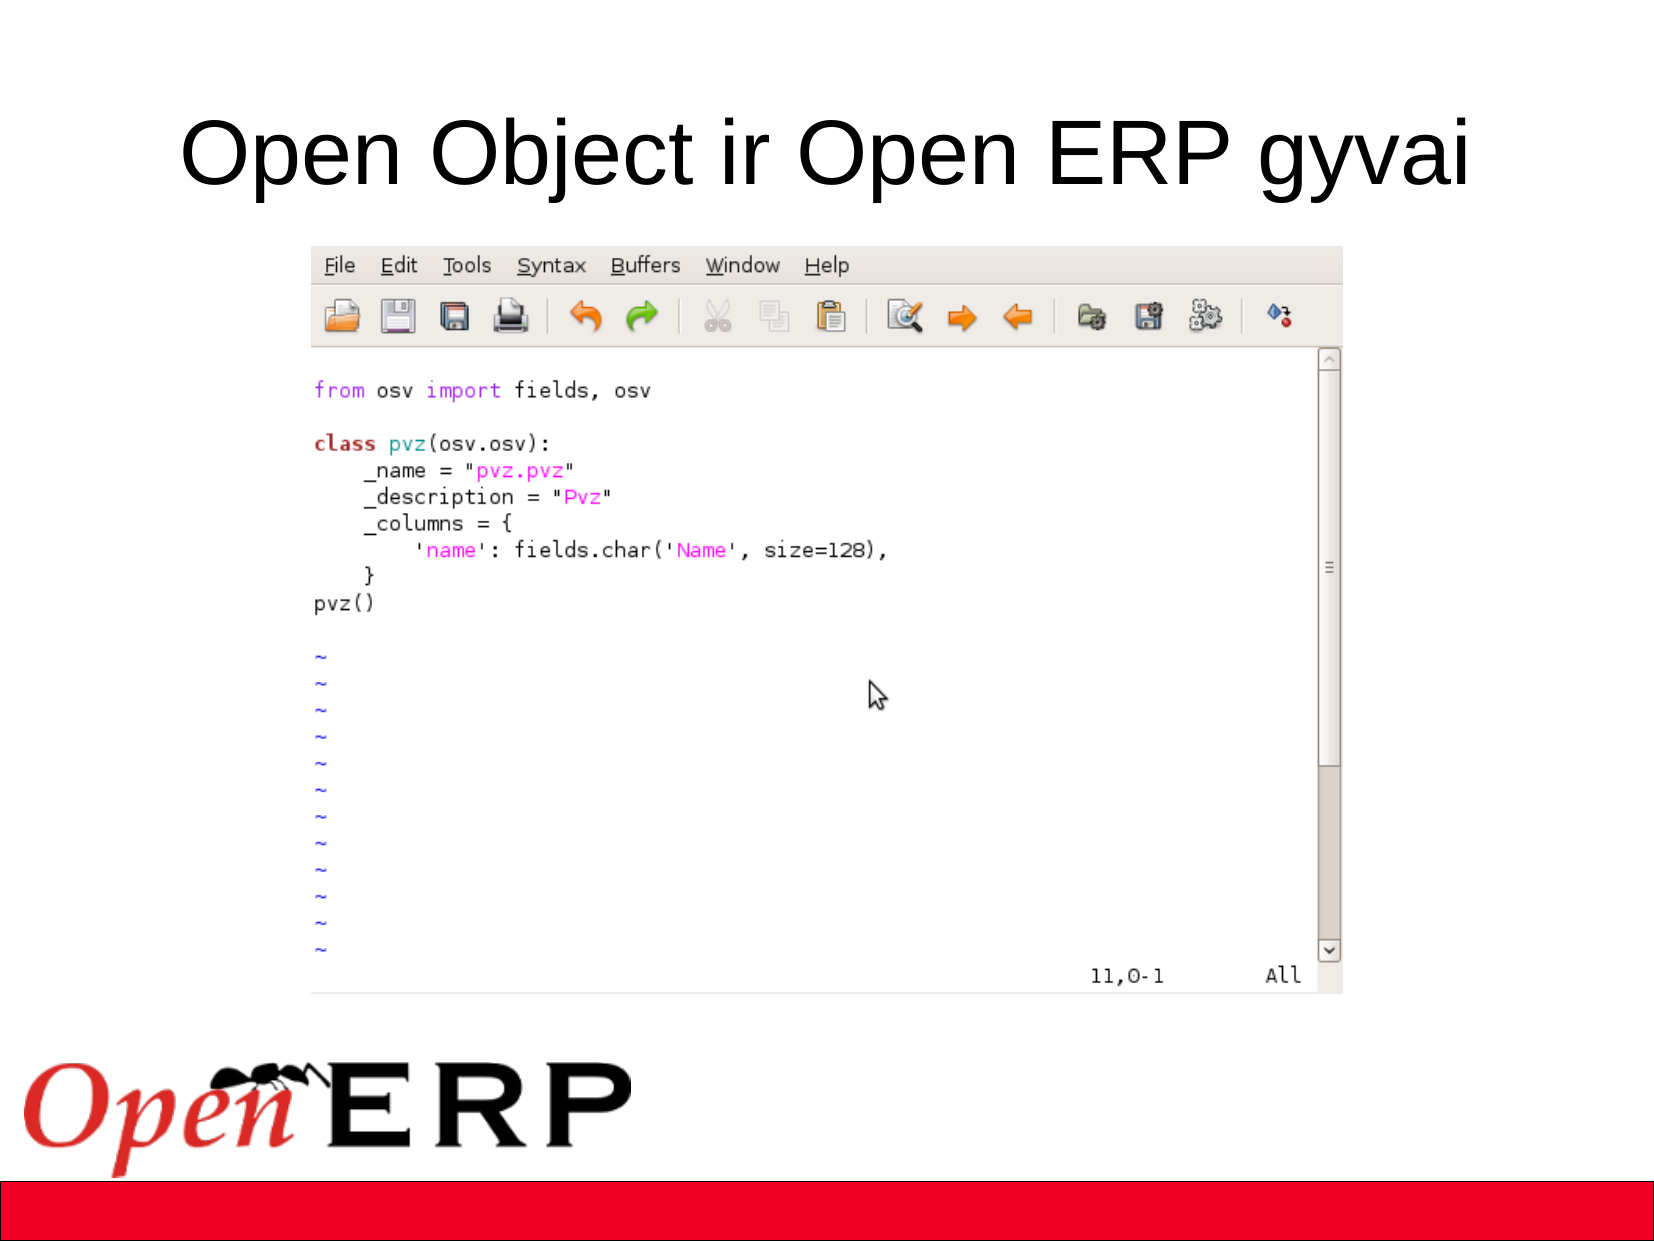

# Open Object ir Open ERP gyvai